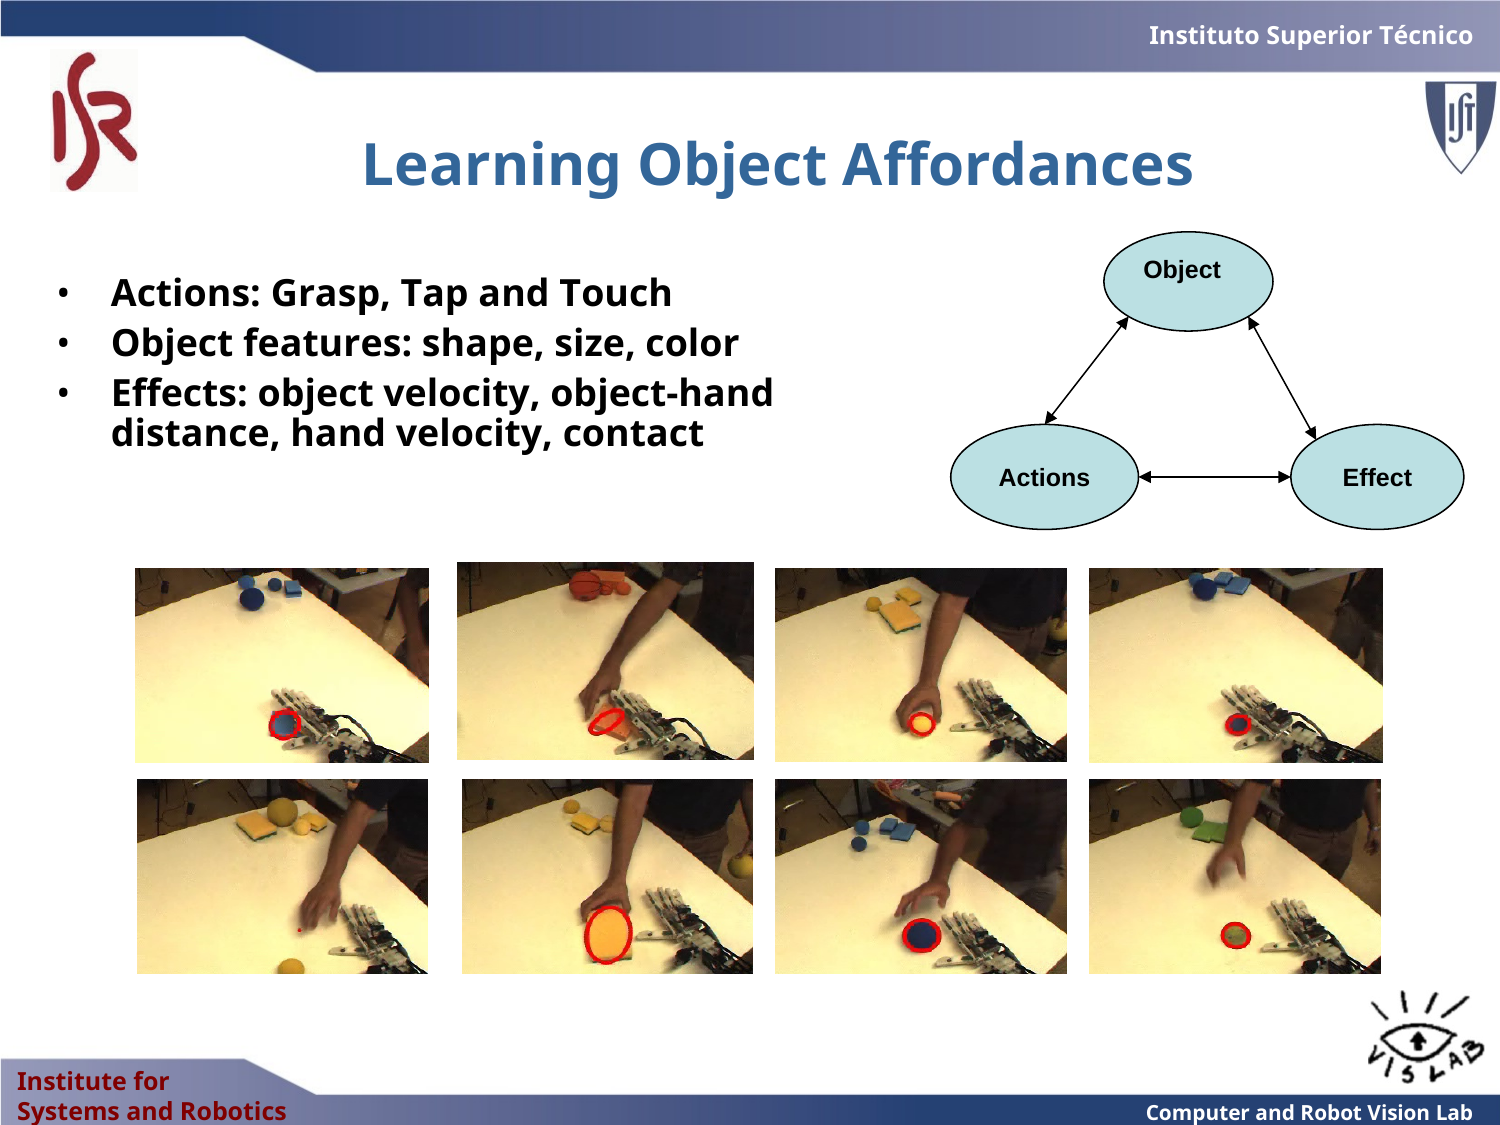

Learning Object Affordances
Object
Actions
Effect
Actions: Grasp, Tap and Touch
Object features: shape, size, color
Effects: object velocity, object-hand distance, hand velocity, contact